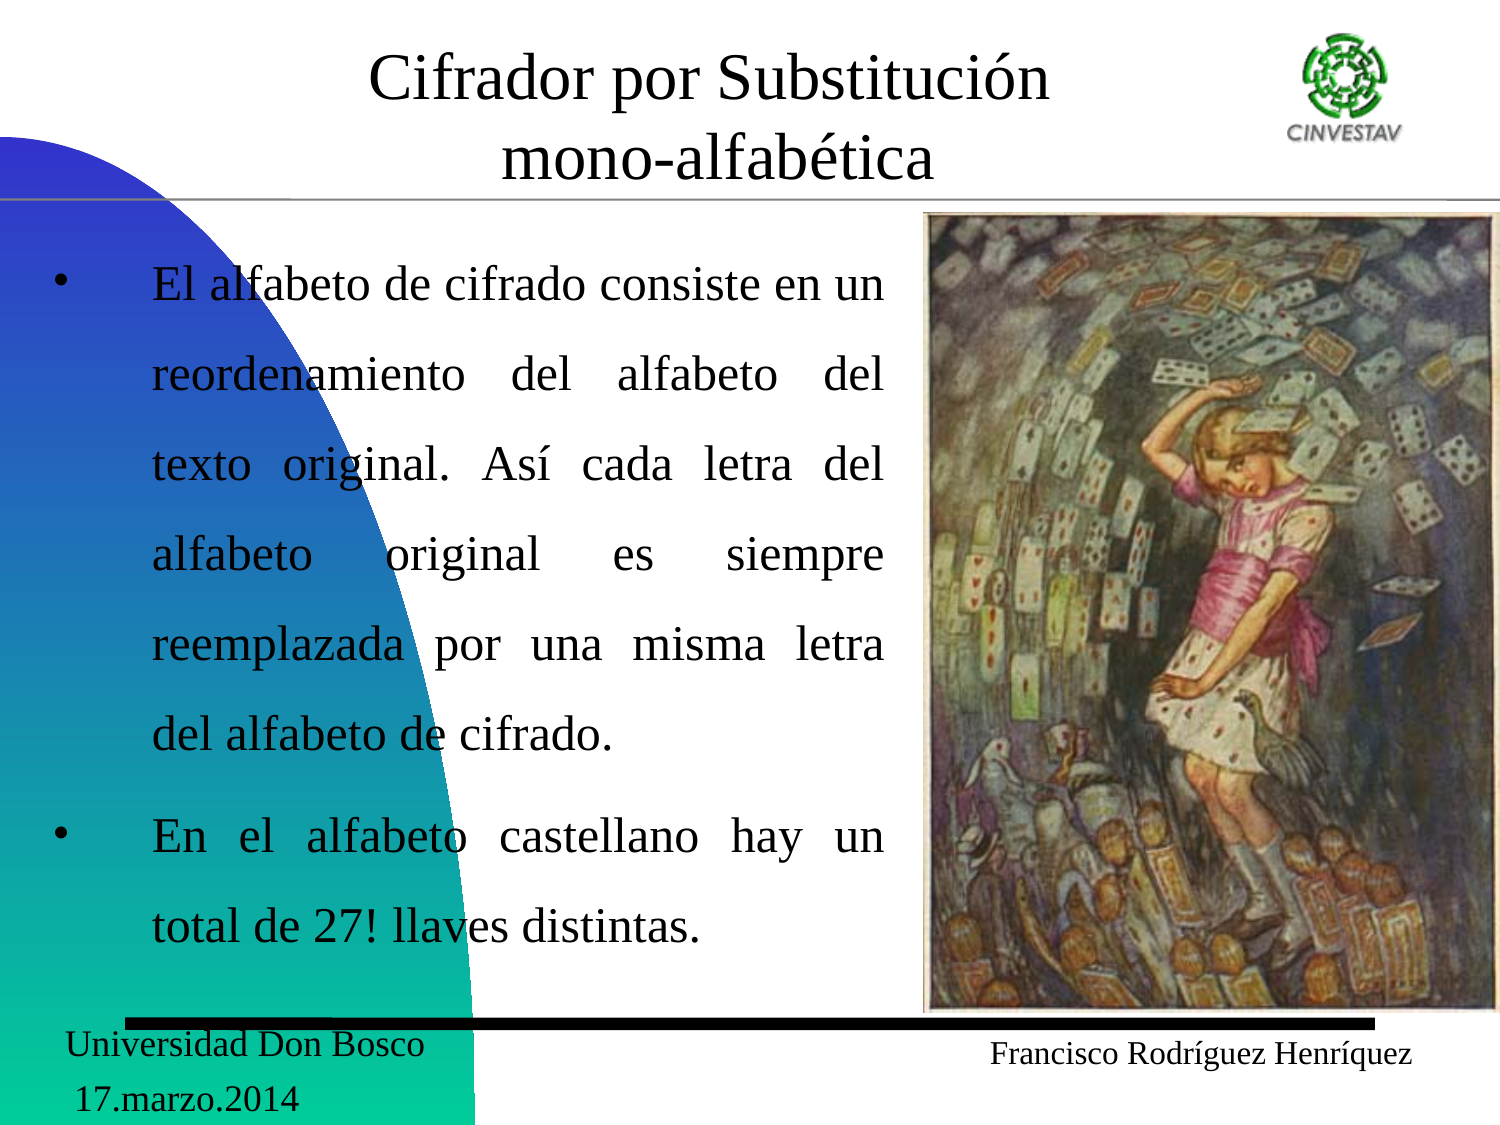

Cifrador por Substitución
mono-alfabética
El alfabeto de cifrado consiste en un reordenamiento del alfabeto del texto original. Así cada letra del alfabeto original es siempre reemplazada por una misma letra del alfabeto de cifrado.
En el alfabeto castellano hay un total de 27! llaves distintas.